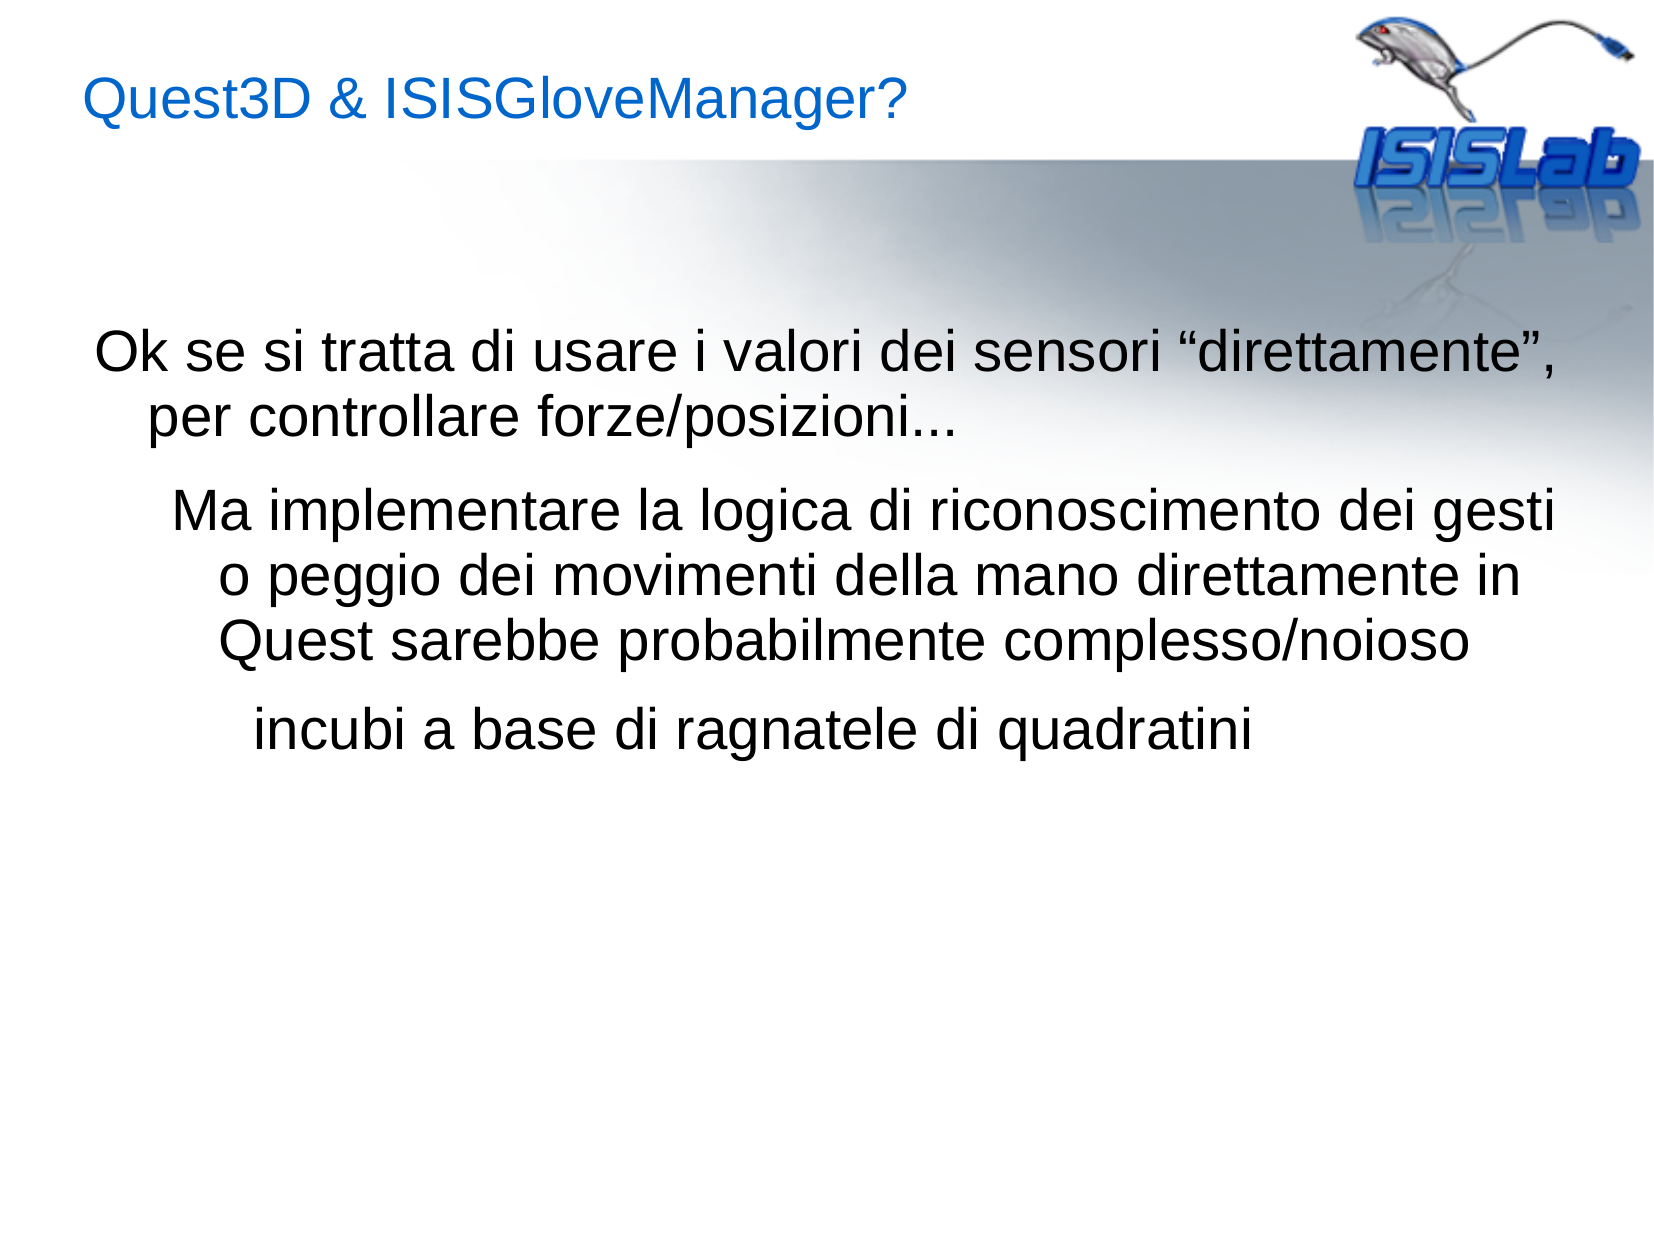

# Quest3D & ISISGloveManager?
Ok se si tratta di usare i valori dei sensori “direttamente”, per controllare forze/posizioni...
Ma implementare la logica di riconoscimento dei gesti o peggio dei movimenti della mano direttamente in Quest sarebbe probabilmente complesso/noioso
incubi a base di ragnatele di quadratini